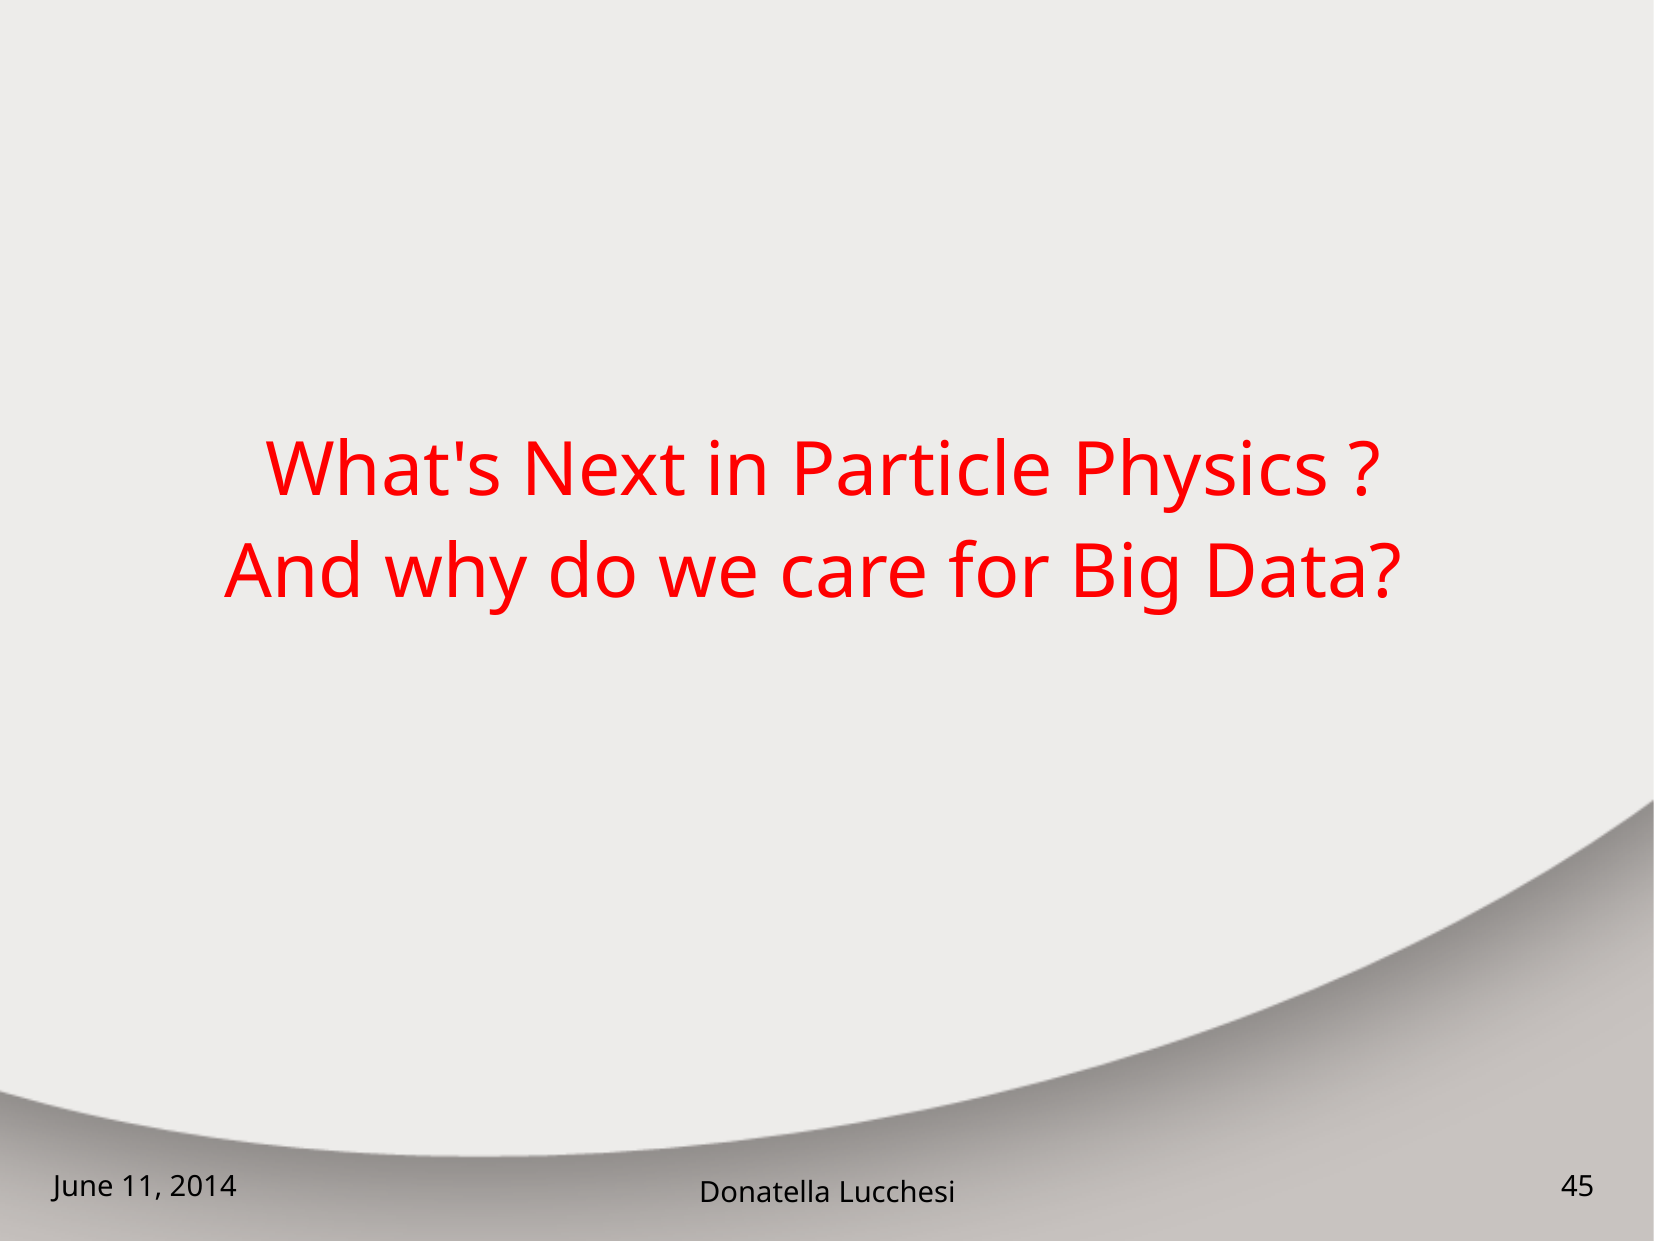

What's Next in Particle Physics ?
And why do we care for Big Data?
June 11, 2014
45
Donatella Lucchesi